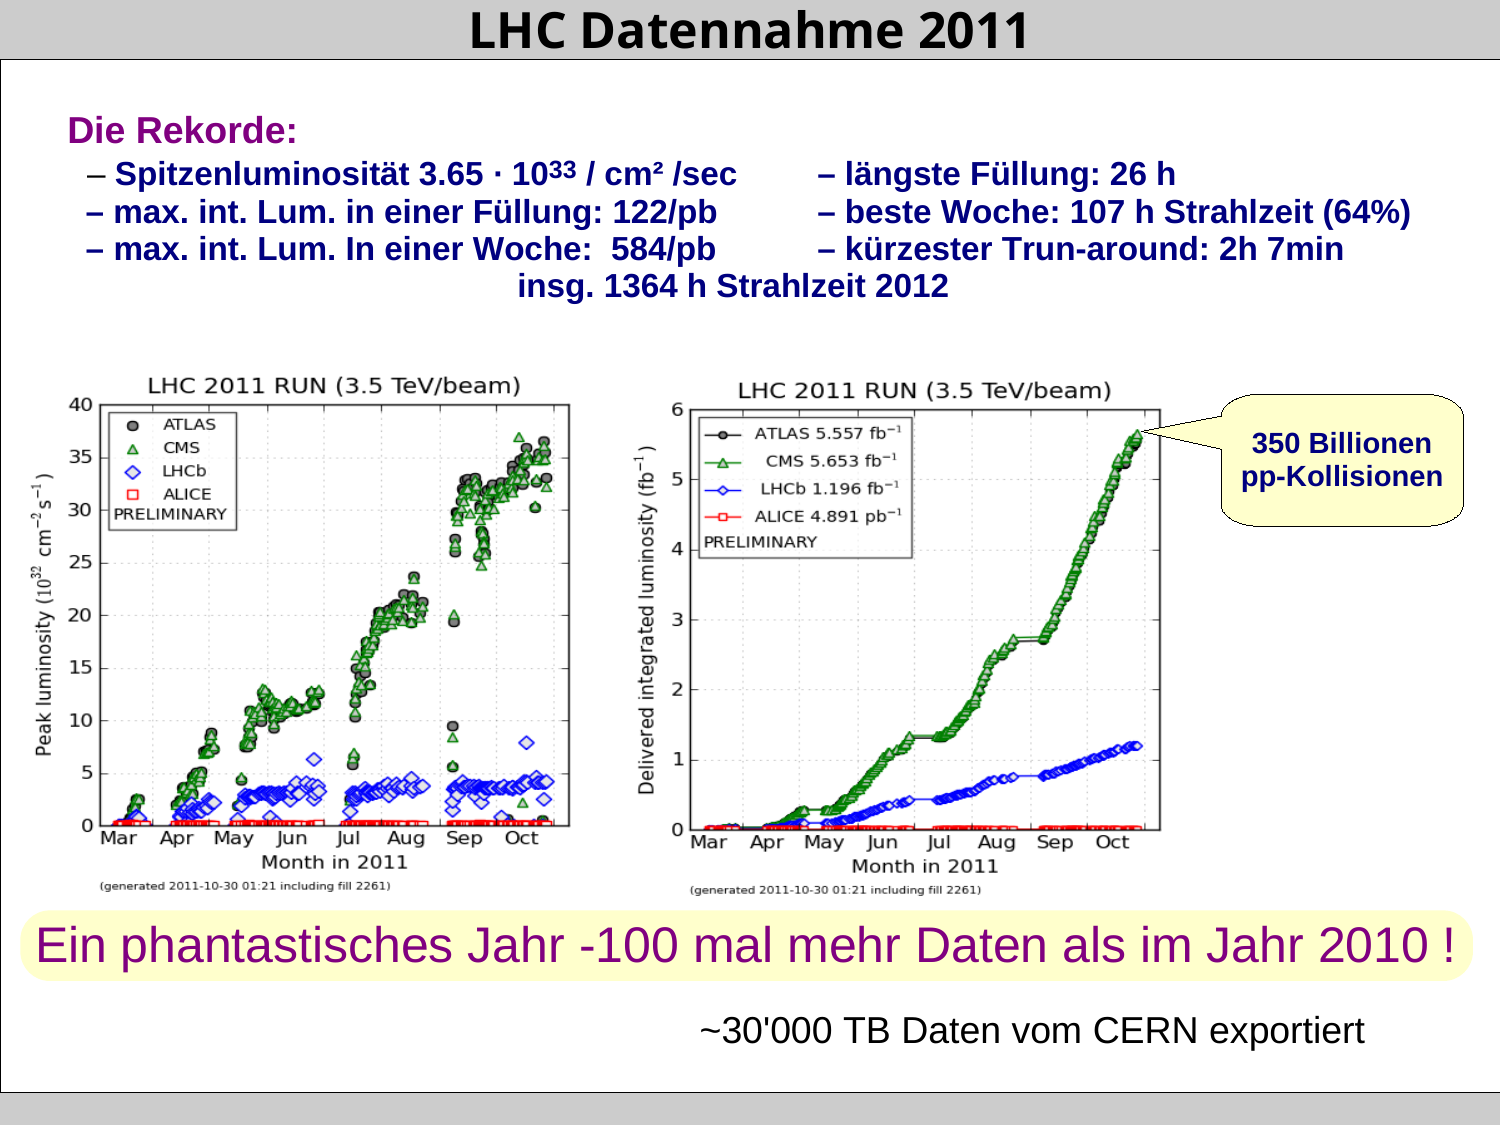

# LHC Datennahme 2011
Die Rekorde:
 – Spitzenluminosität 3.65 ∙ 1033 / cm² /sec	– längste Füllung: 26 h
 – max. int. Lum. in einer Füllung: 122/pb 	– beste Woche: 107 h Strahlzeit (64%)
 – max. int. Lum. In einer Woche: 584/pb 	– kürzester Trun-around: 2h 7min
			insg. 1364 h Strahlzeit 2012
350 Billionen
pp-Kollisionen
Ein phantastisches Jahr -100 mal mehr Daten als im Jahr 2010 !
 ~30'000 TB Daten vom CERN exportiert